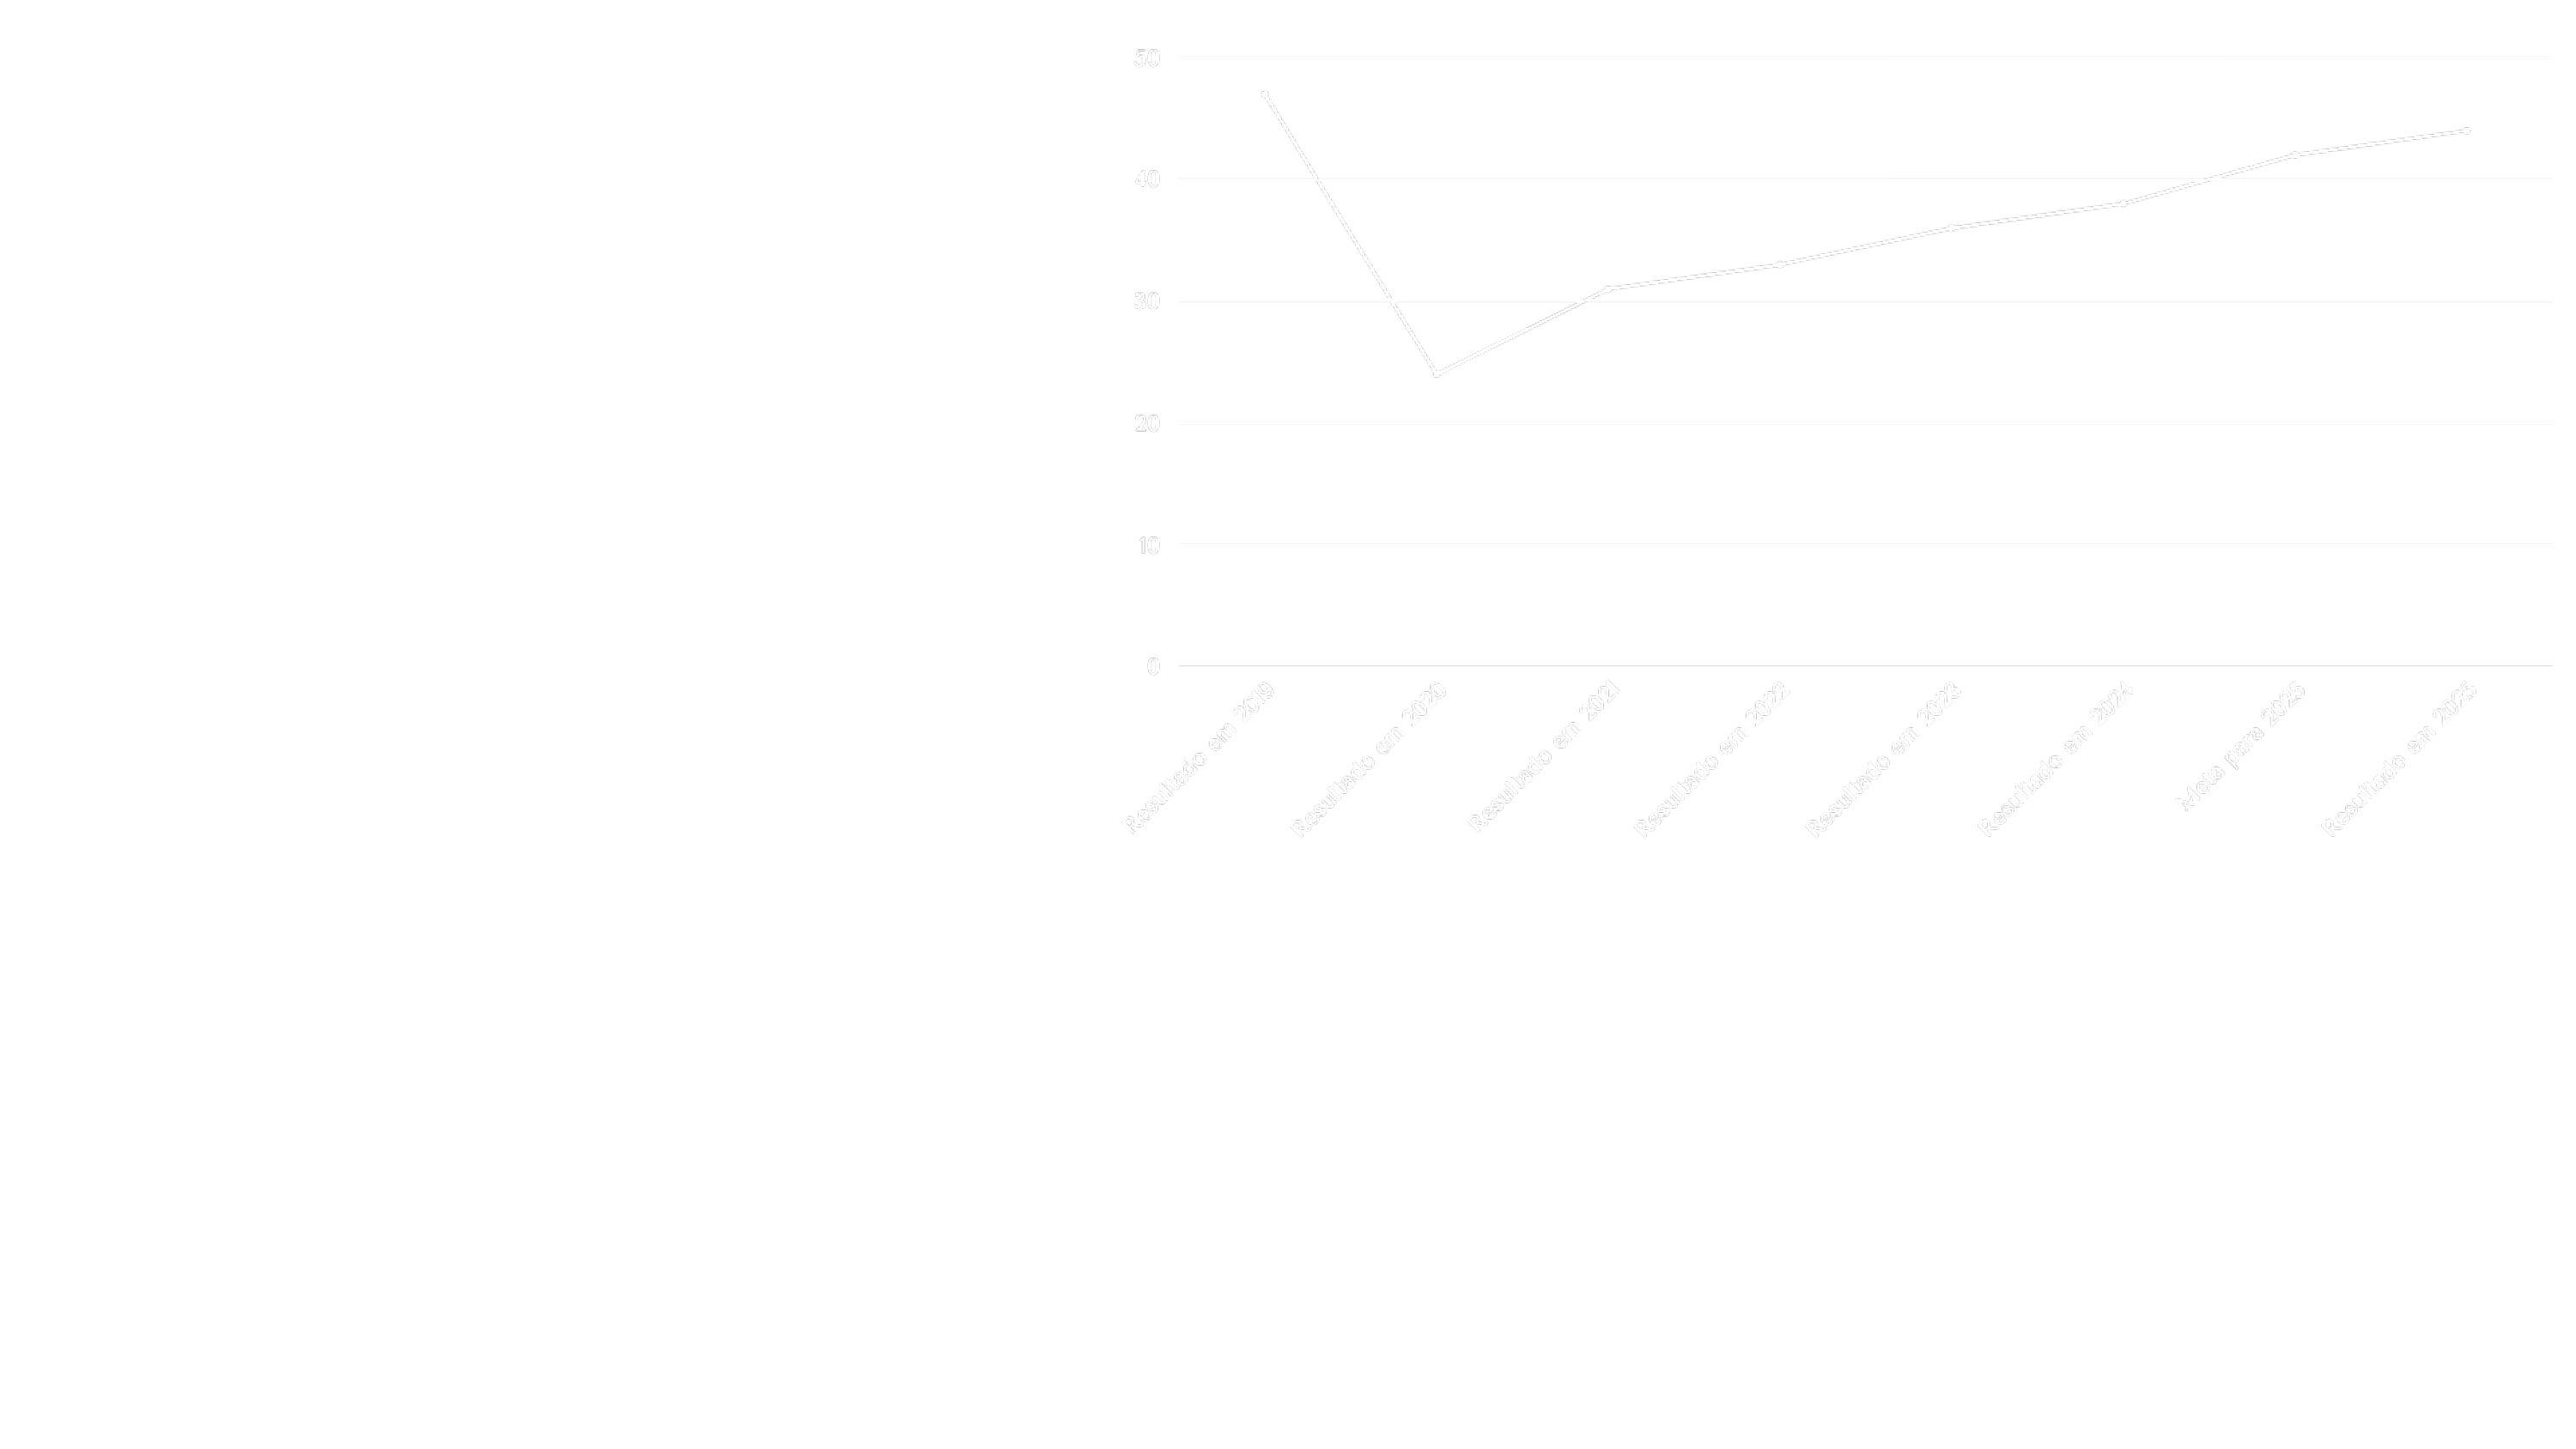

Indicador - Gasto com Contratos de Limpeza por m² - GRL
Unidade de medida: R$/m².
Definição da Meta: Ajustar os contratos atuais à realidade local com impacto máximo de 10% no gasto orçamentário com limpeza.
Resultado 2019 - 47,10
Resultado 2020 - 24,38
Resultado 2021 - 31,02
Resultado 2022 - 33,63
Resultado 2023 - 35,90
Resultado em 2024 - 37,99
Meta para 2025 - 42,79
Resultado em 2025 - 44,45